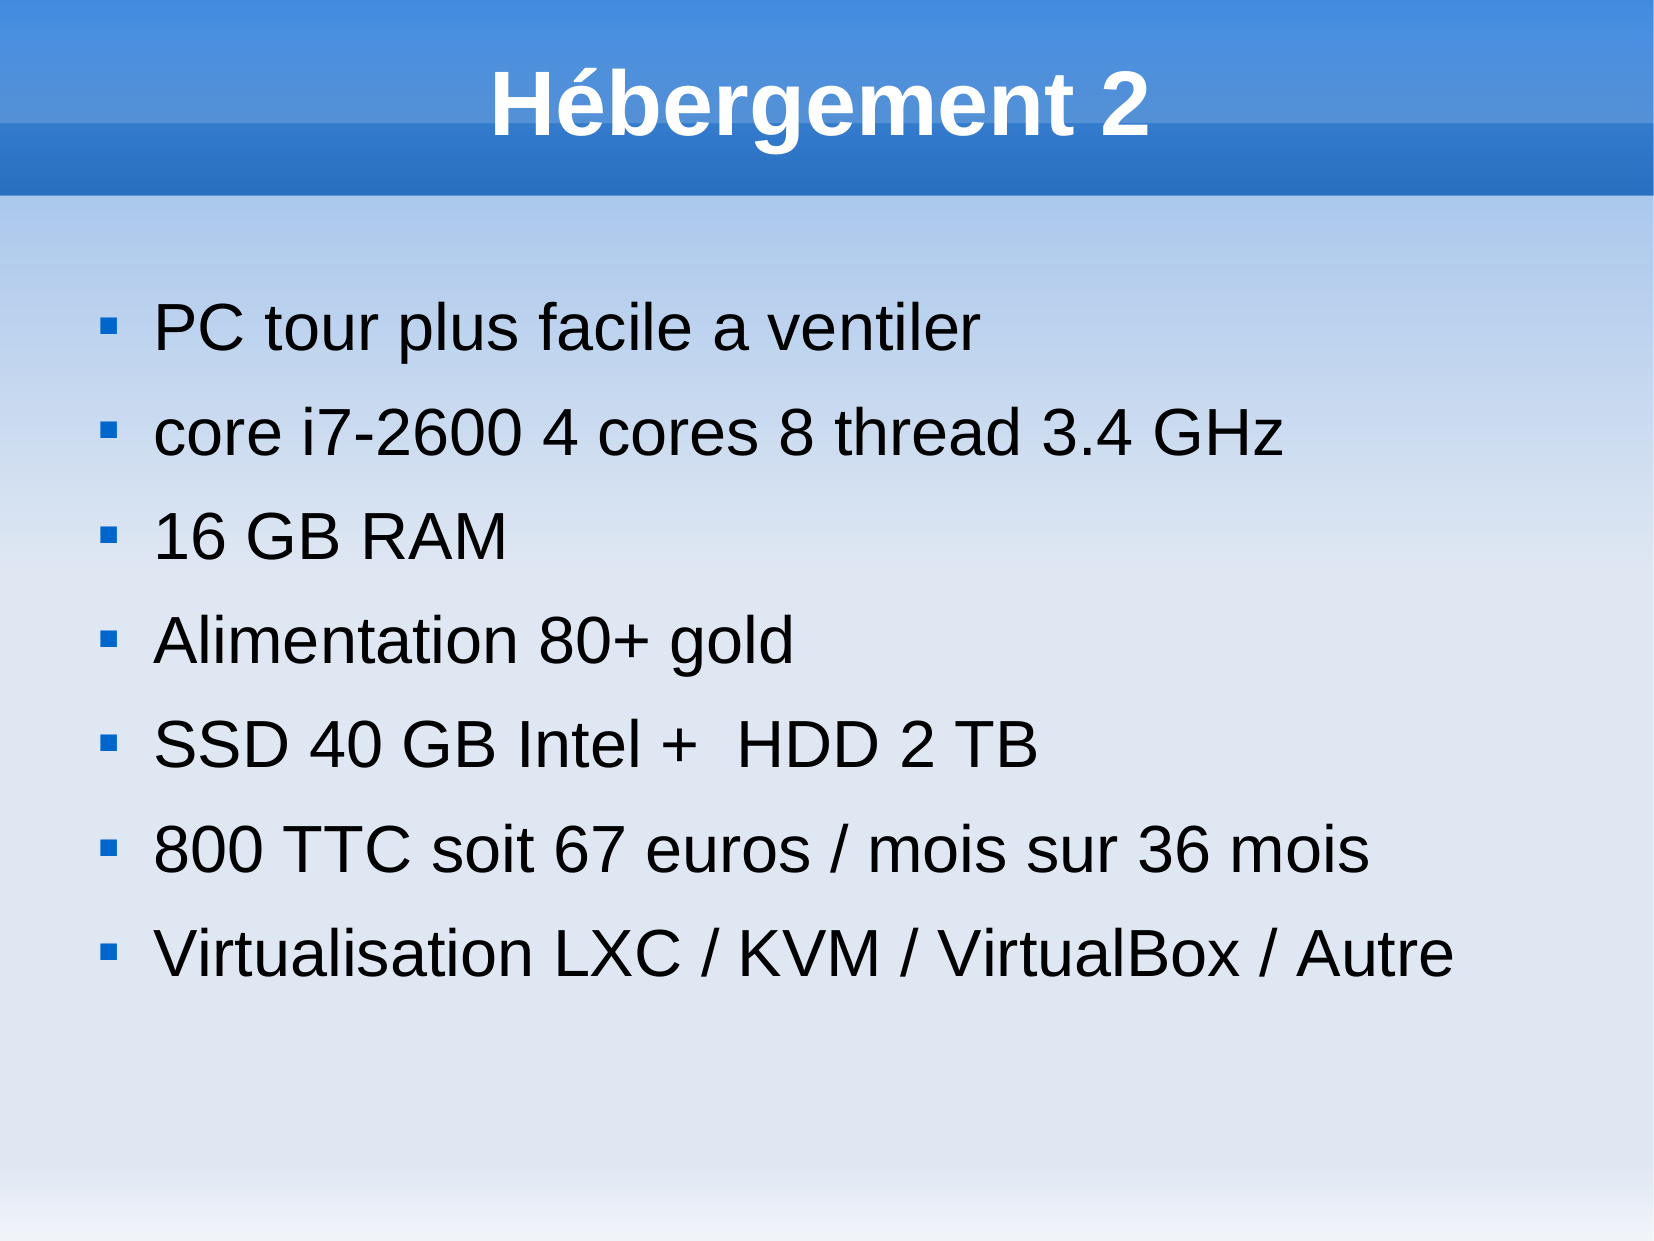

# Hébergement 2
PC tour plus facile a ventiler
core i7-2600 4 cores 8 thread 3.4 GHz
16 GB RAM
Alimentation 80+ gold
SSD 40 GB Intel + HDD 2 TB
800 TTC soit 67 euros / mois sur 36 mois
Virtualisation LXC / KVM / VirtualBox / Autre